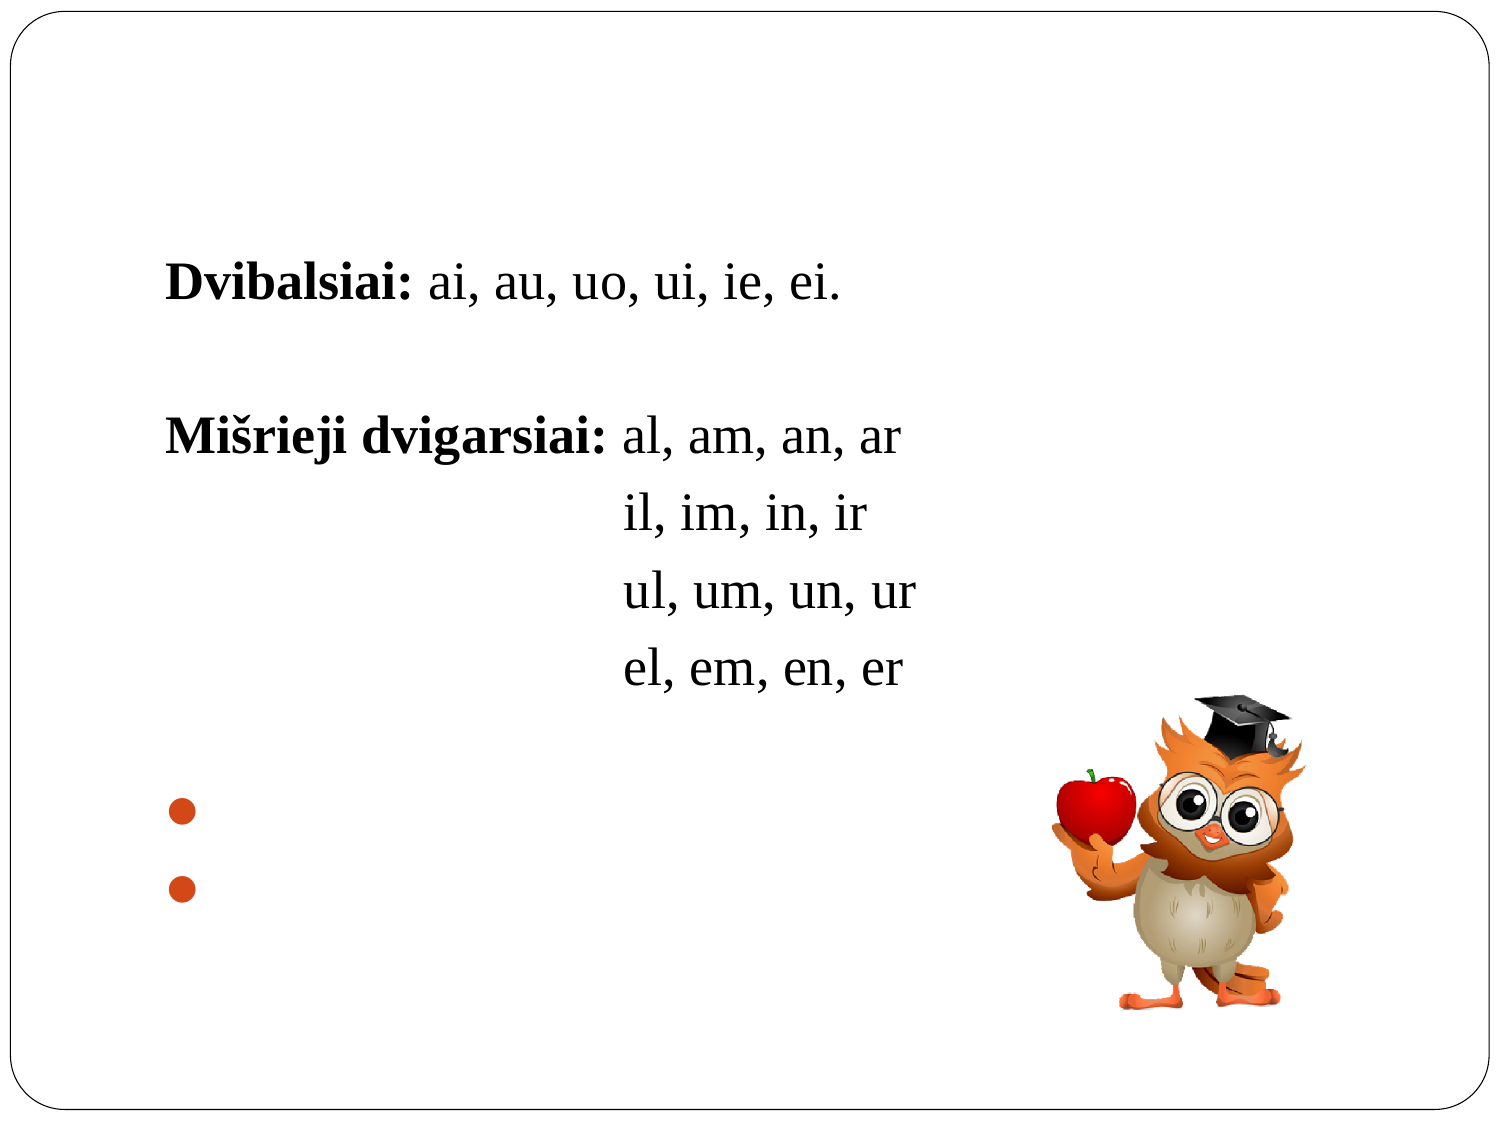

#
Dvibalsiai: ai, au, uo, ui, ie, ei.
Mišrieji dvigarsiai: al, am, an, ar
 il, im, in, ir
 ul, um, un, ur
 el, em, en, er